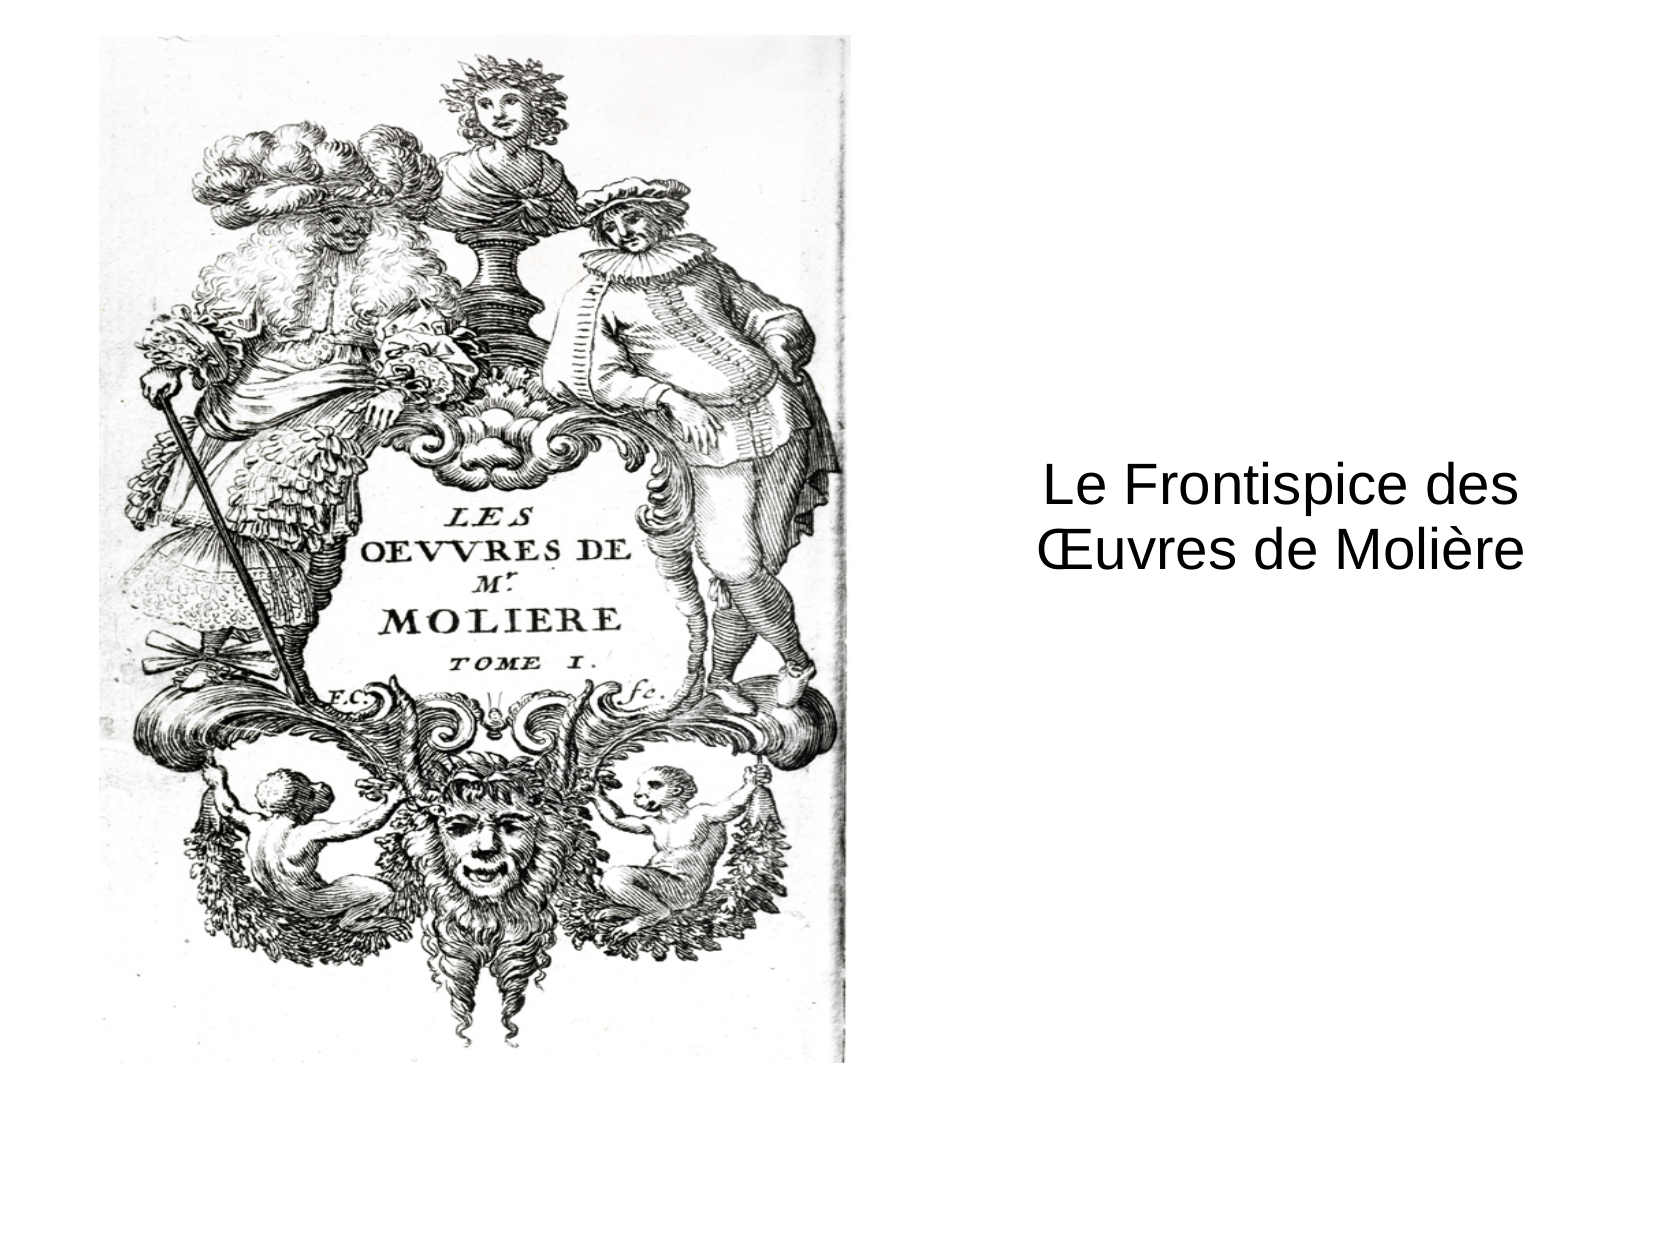

# Le Frontispice des Œuvres de Molière